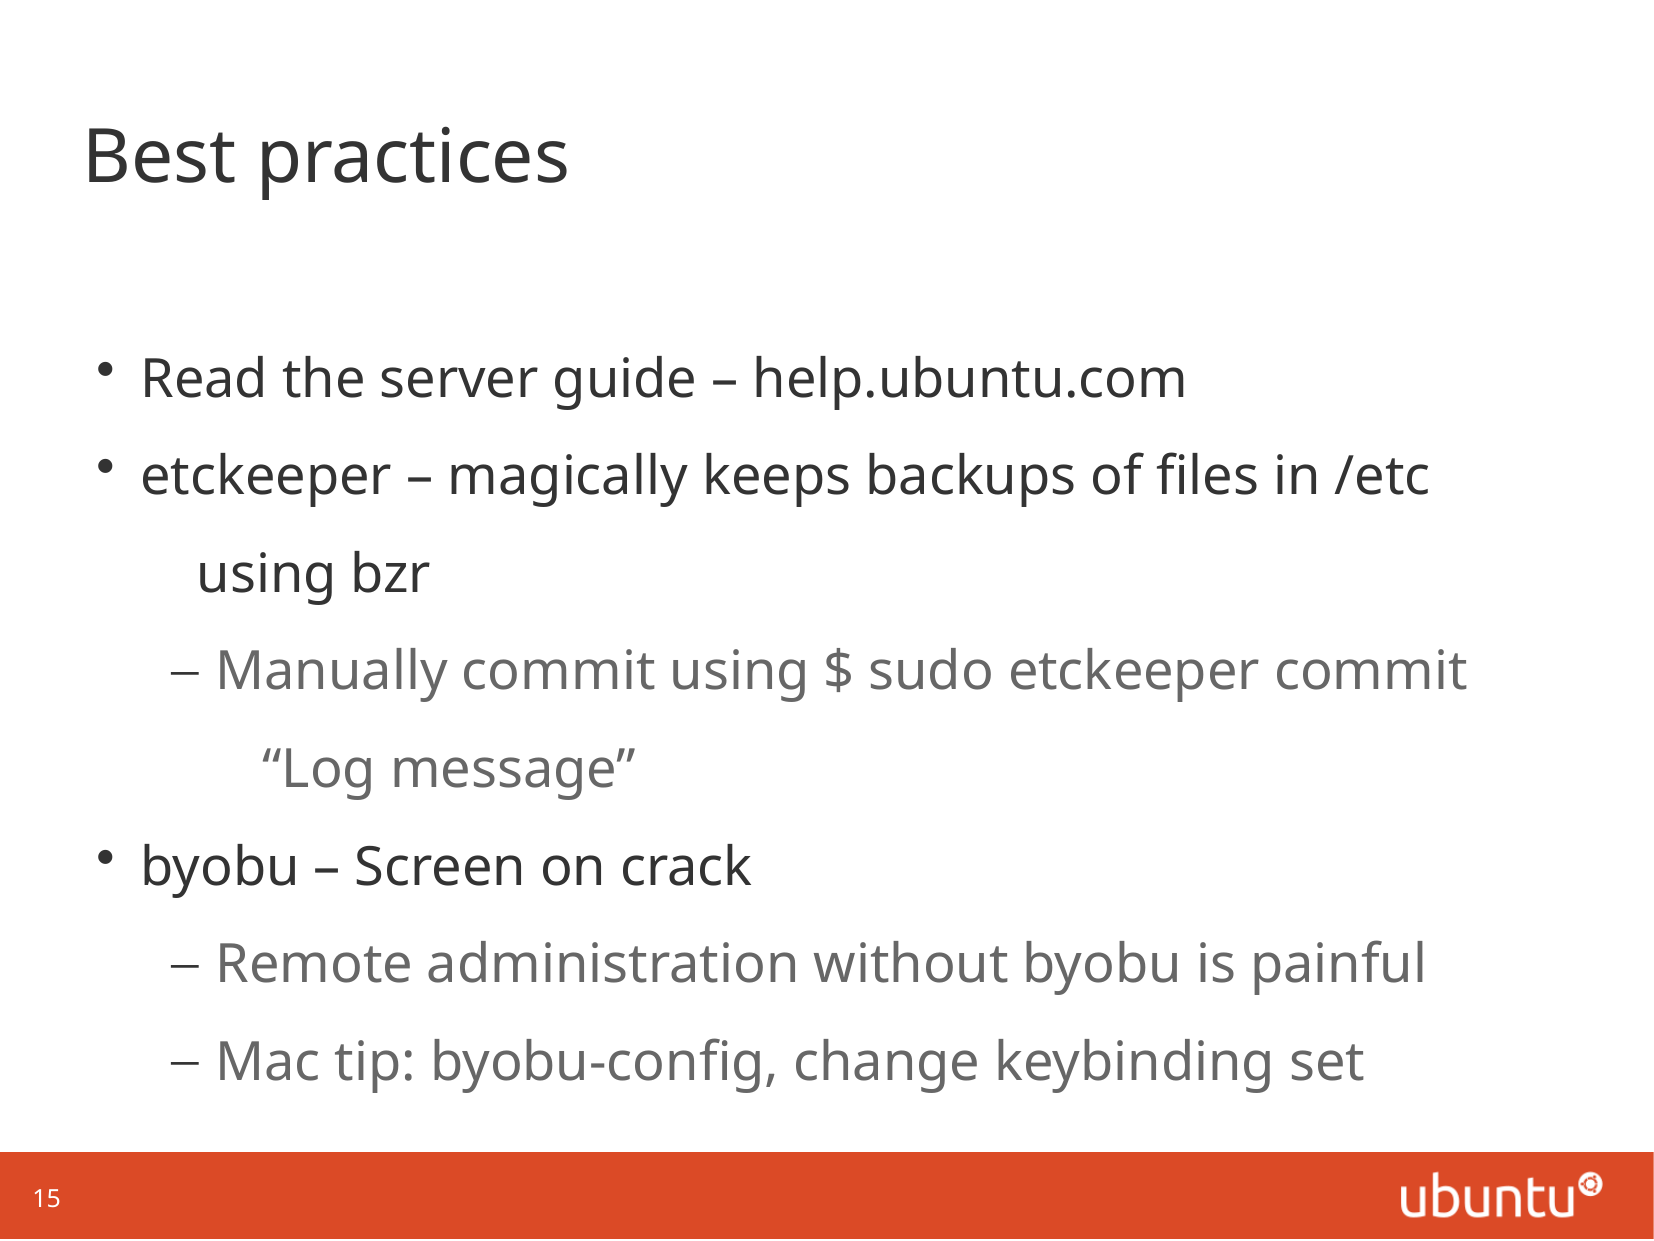

# Best practices
Read the server guide – help.ubuntu.com
etckeeper – magically keeps backups of files in /etc using bzr
Manually commit using $ sudo etckeeper commit “Log message”
byobu – Screen on crack
Remote administration without byobu is painful
Mac tip: byobu-config, change keybinding set